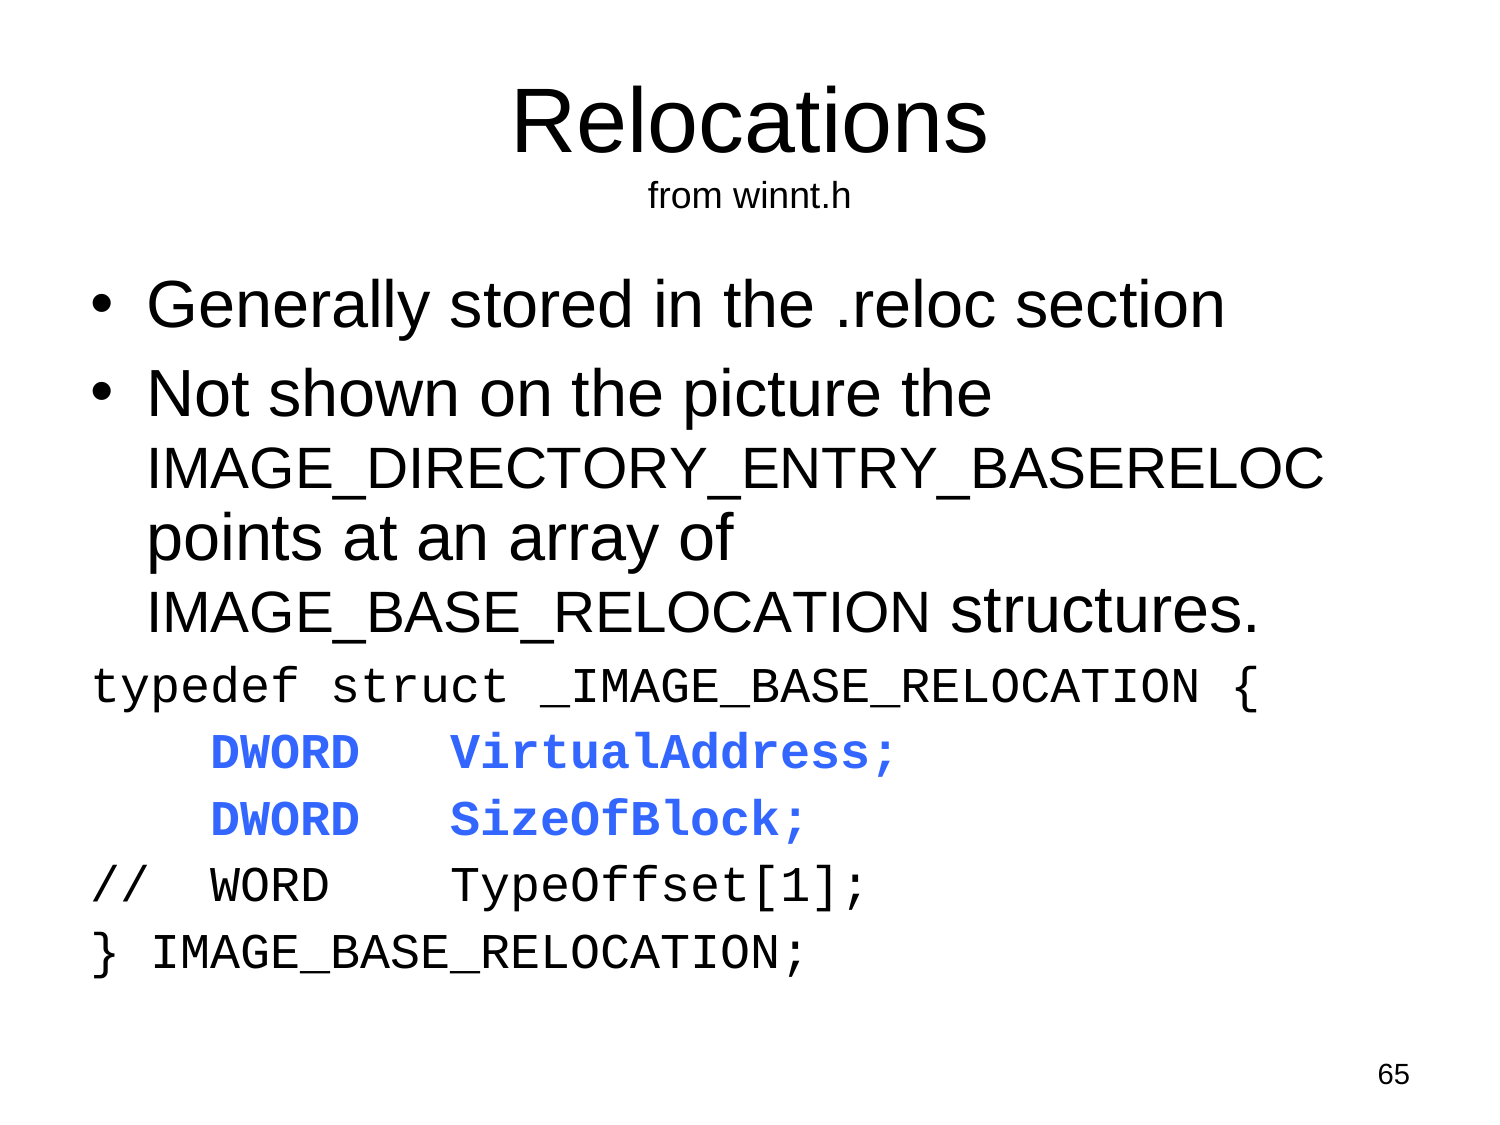

# Relocations from winnt.h
Generally stored in the .reloc section
Not shown on the picture the IMAGE_DIRECTORY_ENTRY_BASERELOC points at an array of IMAGE_BASE_RELOCATION structures.
typedef struct _IMAGE_BASE_RELOCATION {
 DWORD VirtualAddress;
 DWORD SizeOfBlock;
// WORD TypeOffset[1];
} IMAGE_BASE_RELOCATION;